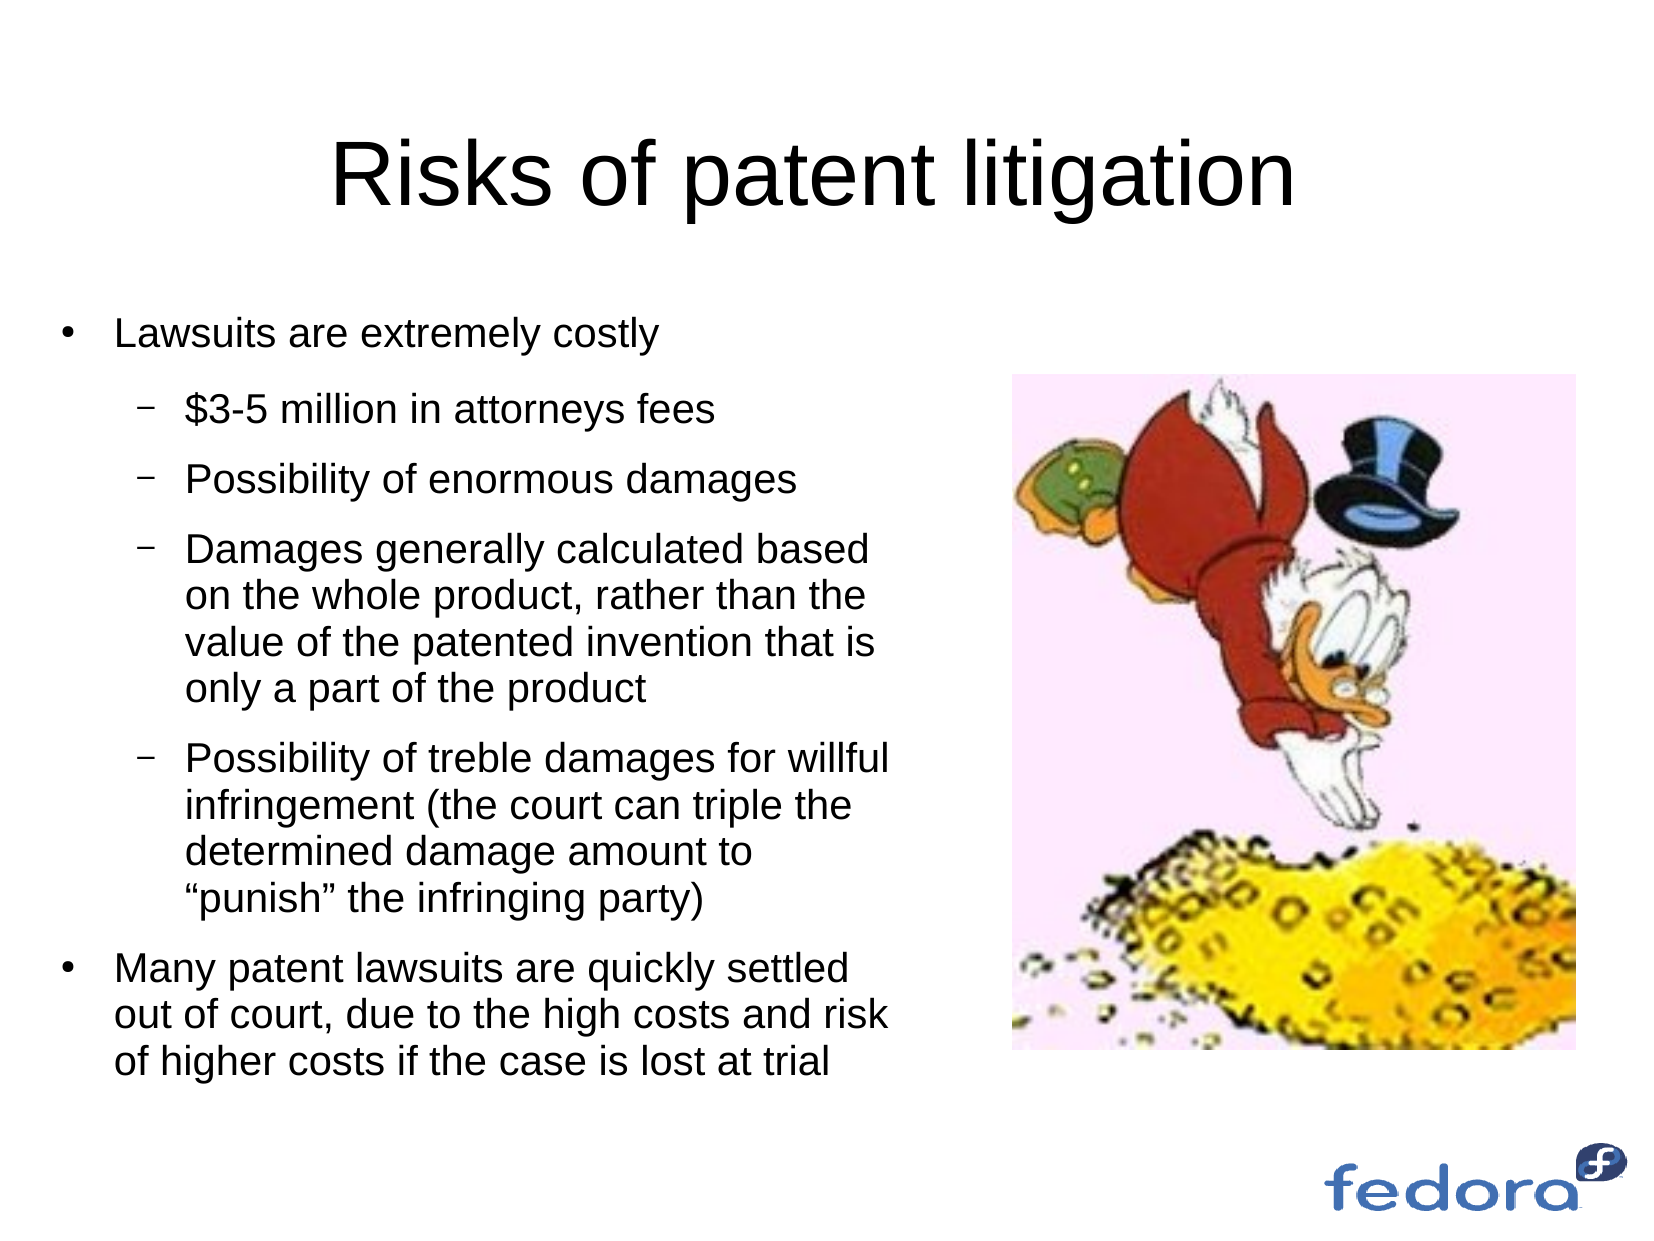

# Risks of patent litigation
Lawsuits are extremely costly
$3-5 million in attorneys fees
Possibility of enormous damages
Damages generally calculated based on the whole product, rather than the value of the patented invention that is only a part of the product
Possibility of treble damages for willful infringement (the court can triple the determined damage amount to “punish” the infringing party)
Many patent lawsuits are quickly settled out of court, due to the high costs and risk of higher costs if the case is lost at trial